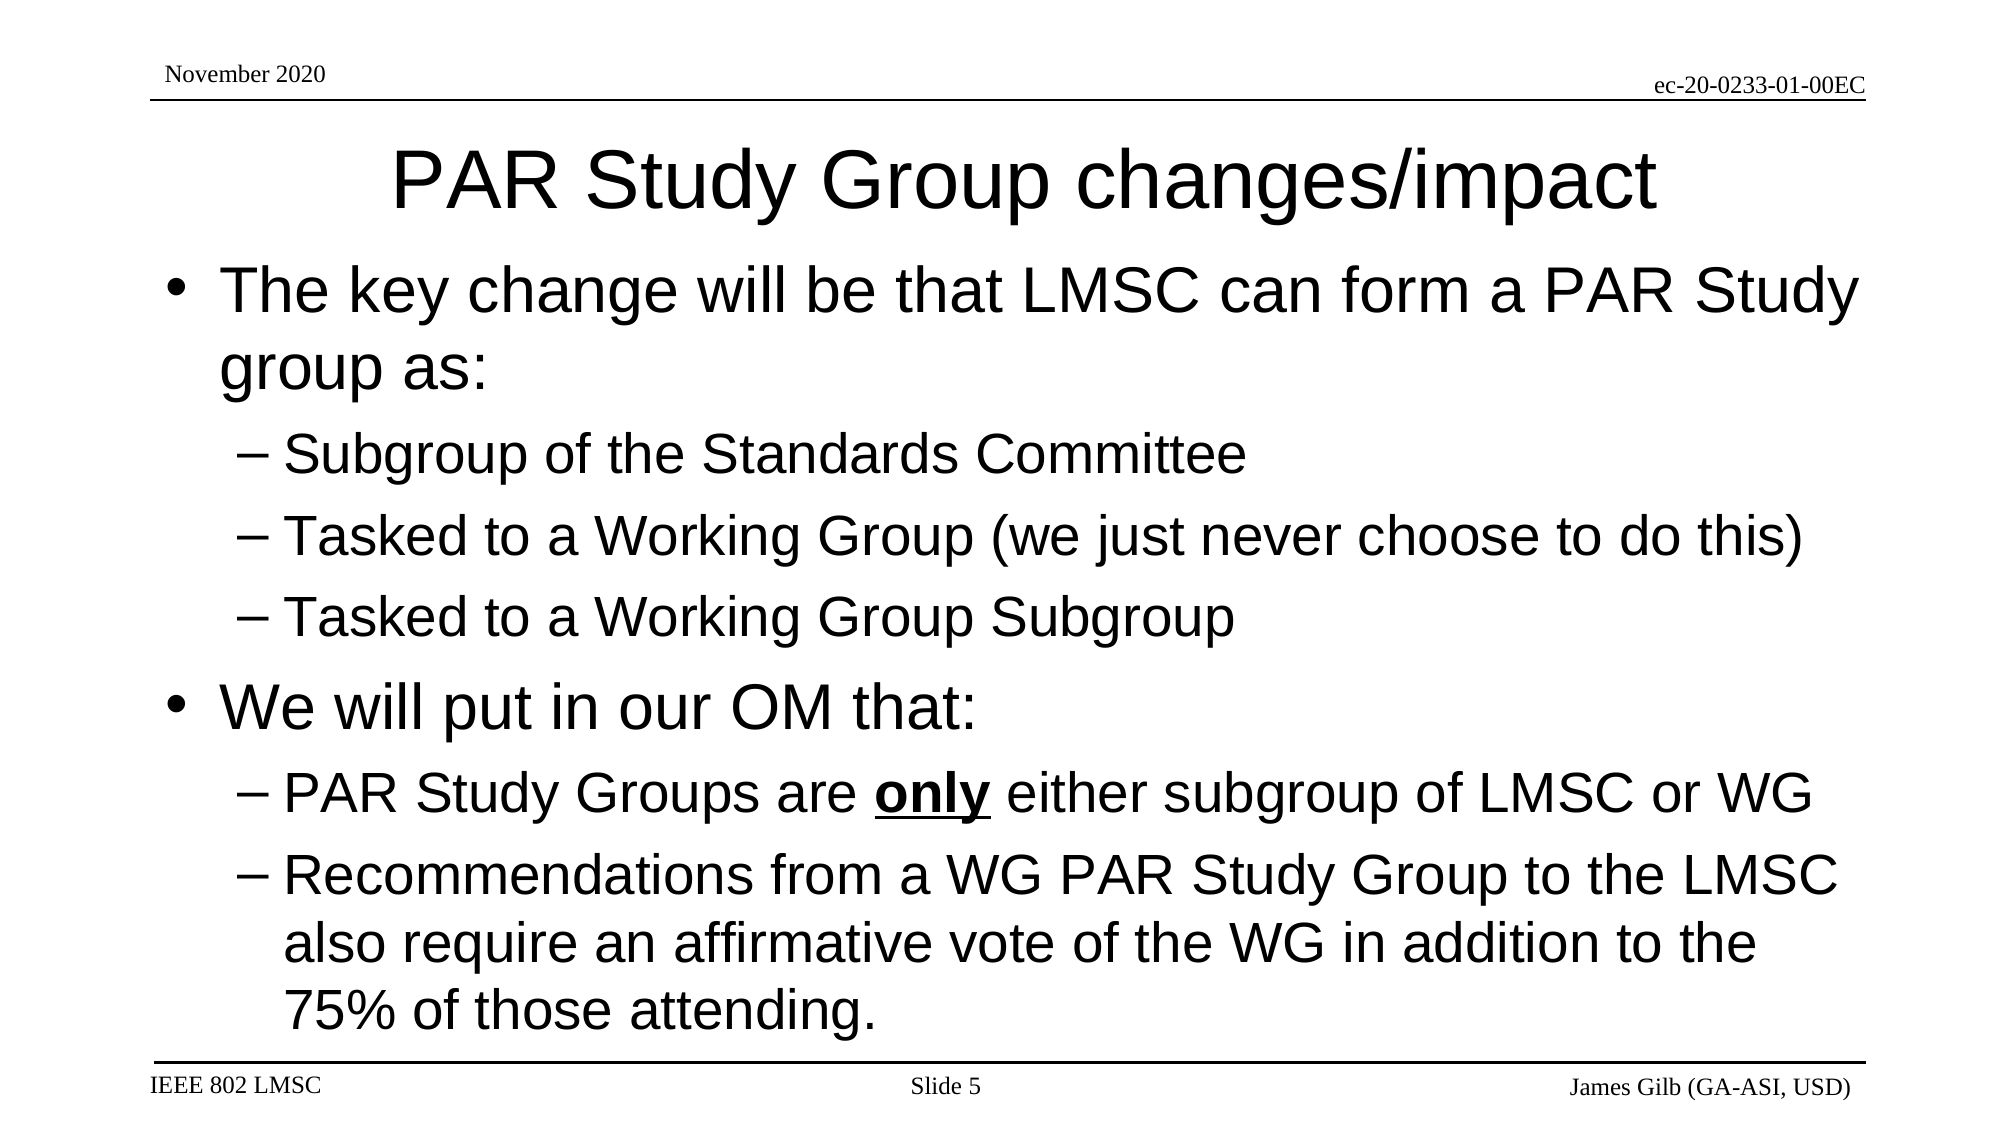

# PAR Study Group changes/impact
The key change will be that LMSC can form a PAR Study group as:
Subgroup of the Standards Committee
Tasked to a Working Group (we just never choose to do this)
Tasked to a Working Group Subgroup
We will put in our OM that:
PAR Study Groups are only either subgroup of LMSC or WG
Recommendations from a WG PAR Study Group to the LMSC also require an affirmative vote of the WG in addition to the 75% of those attending.
5